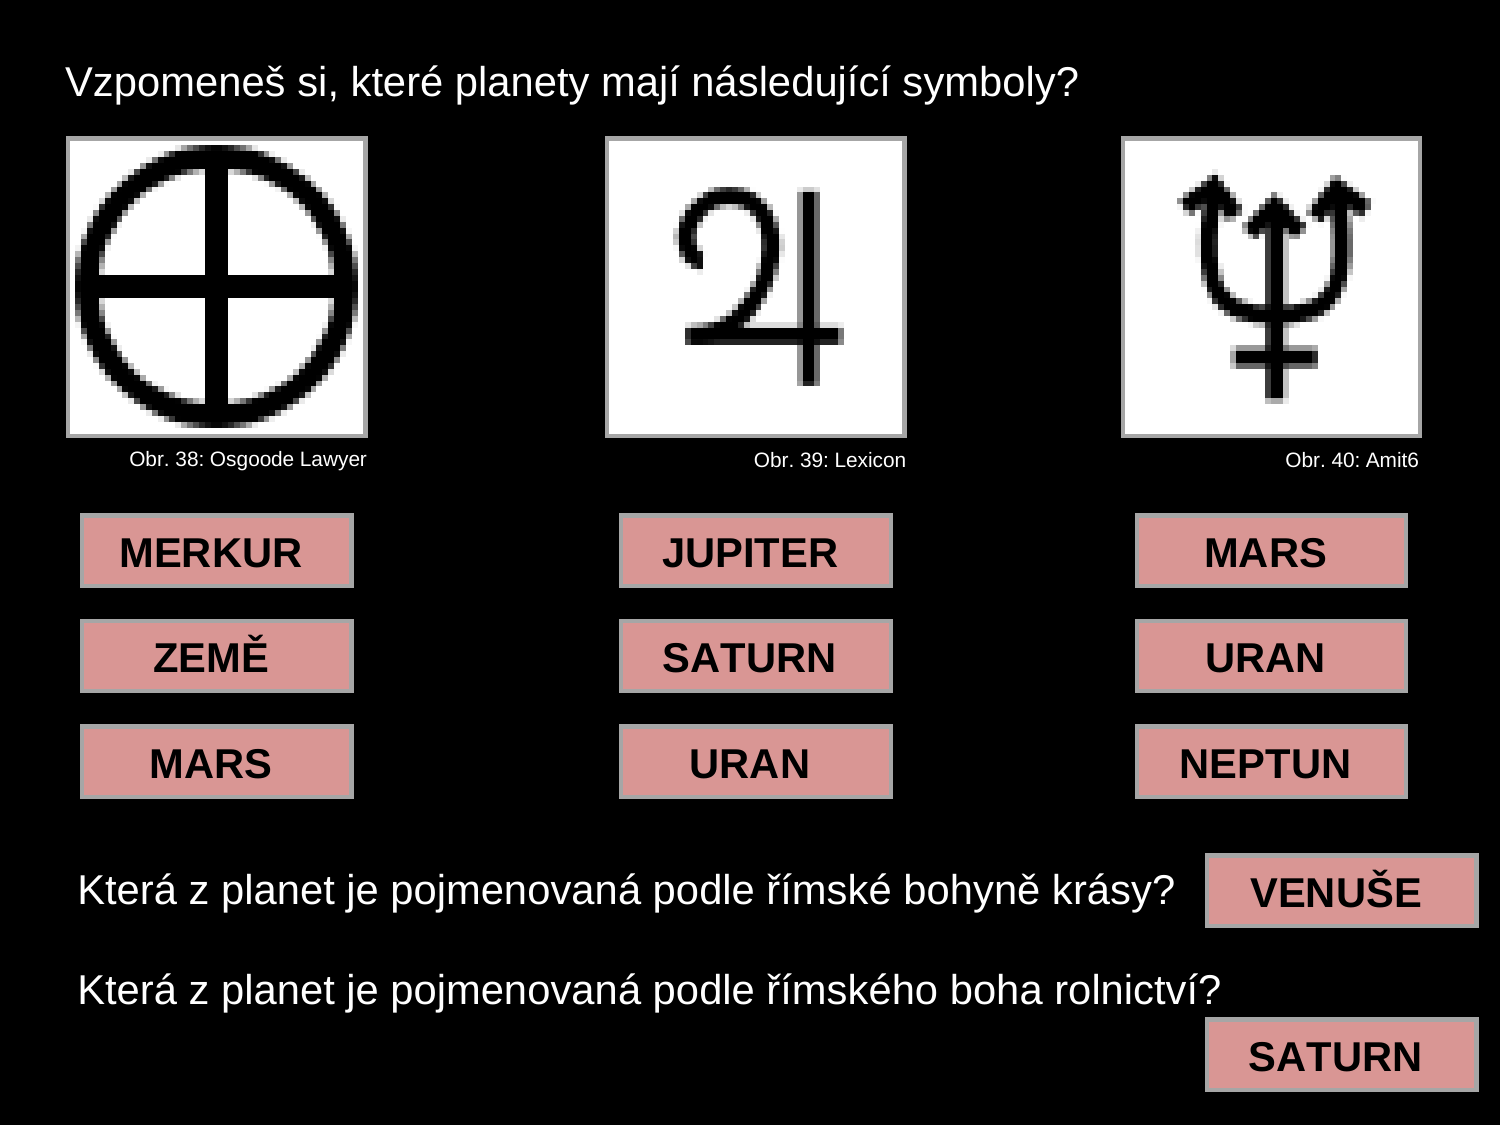

Vzpomeneš si, které planety mají následující symboly?
Obr. 38: Osgoode Lawyer
Obr. 39: Lexicon
Obr. 40: Amit6
MERKUR
JUPITER
MARS
ZEMĚ
SATURN
URAN
MARS
URAN
NEPTUN
Která z planet je pojmenovaná podle římské bohyně krásy?
Která z planet je pojmenovaná podle římského boha rolnictví?
VENUŠE
SATURN